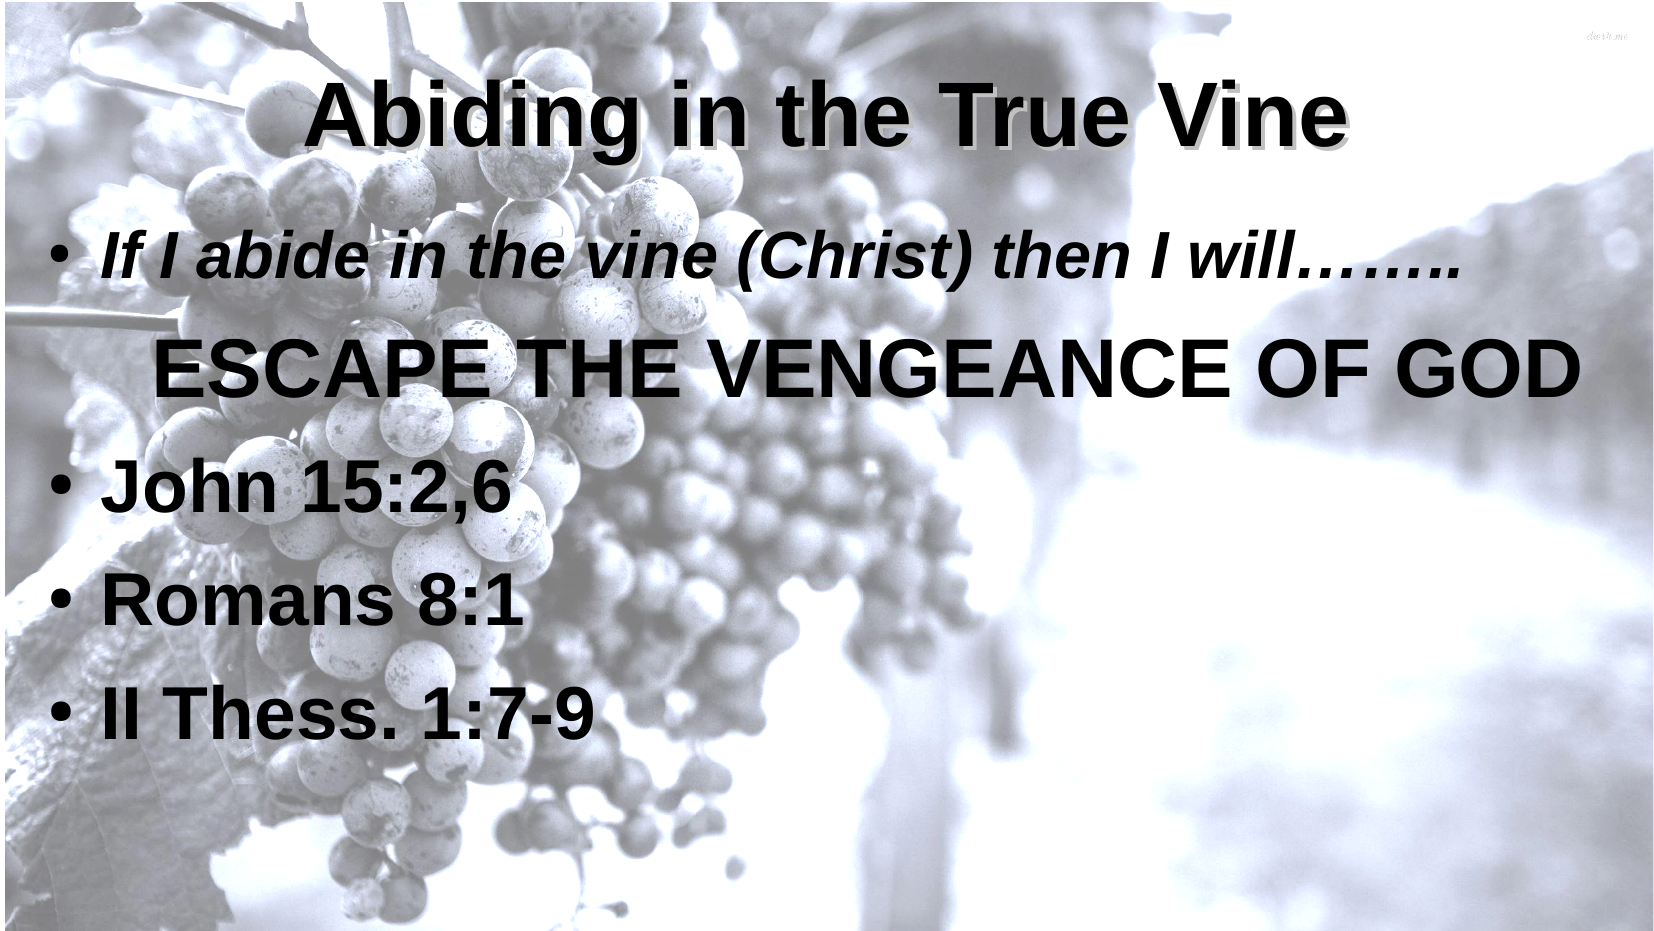

# Abiding in the True Vine
If I abide in the vine (Christ) then I will……..
ESCAPE THE VENGEANCE OF GOD
John 15:2,6
Romans 8:1
II Thess. 1:7-9